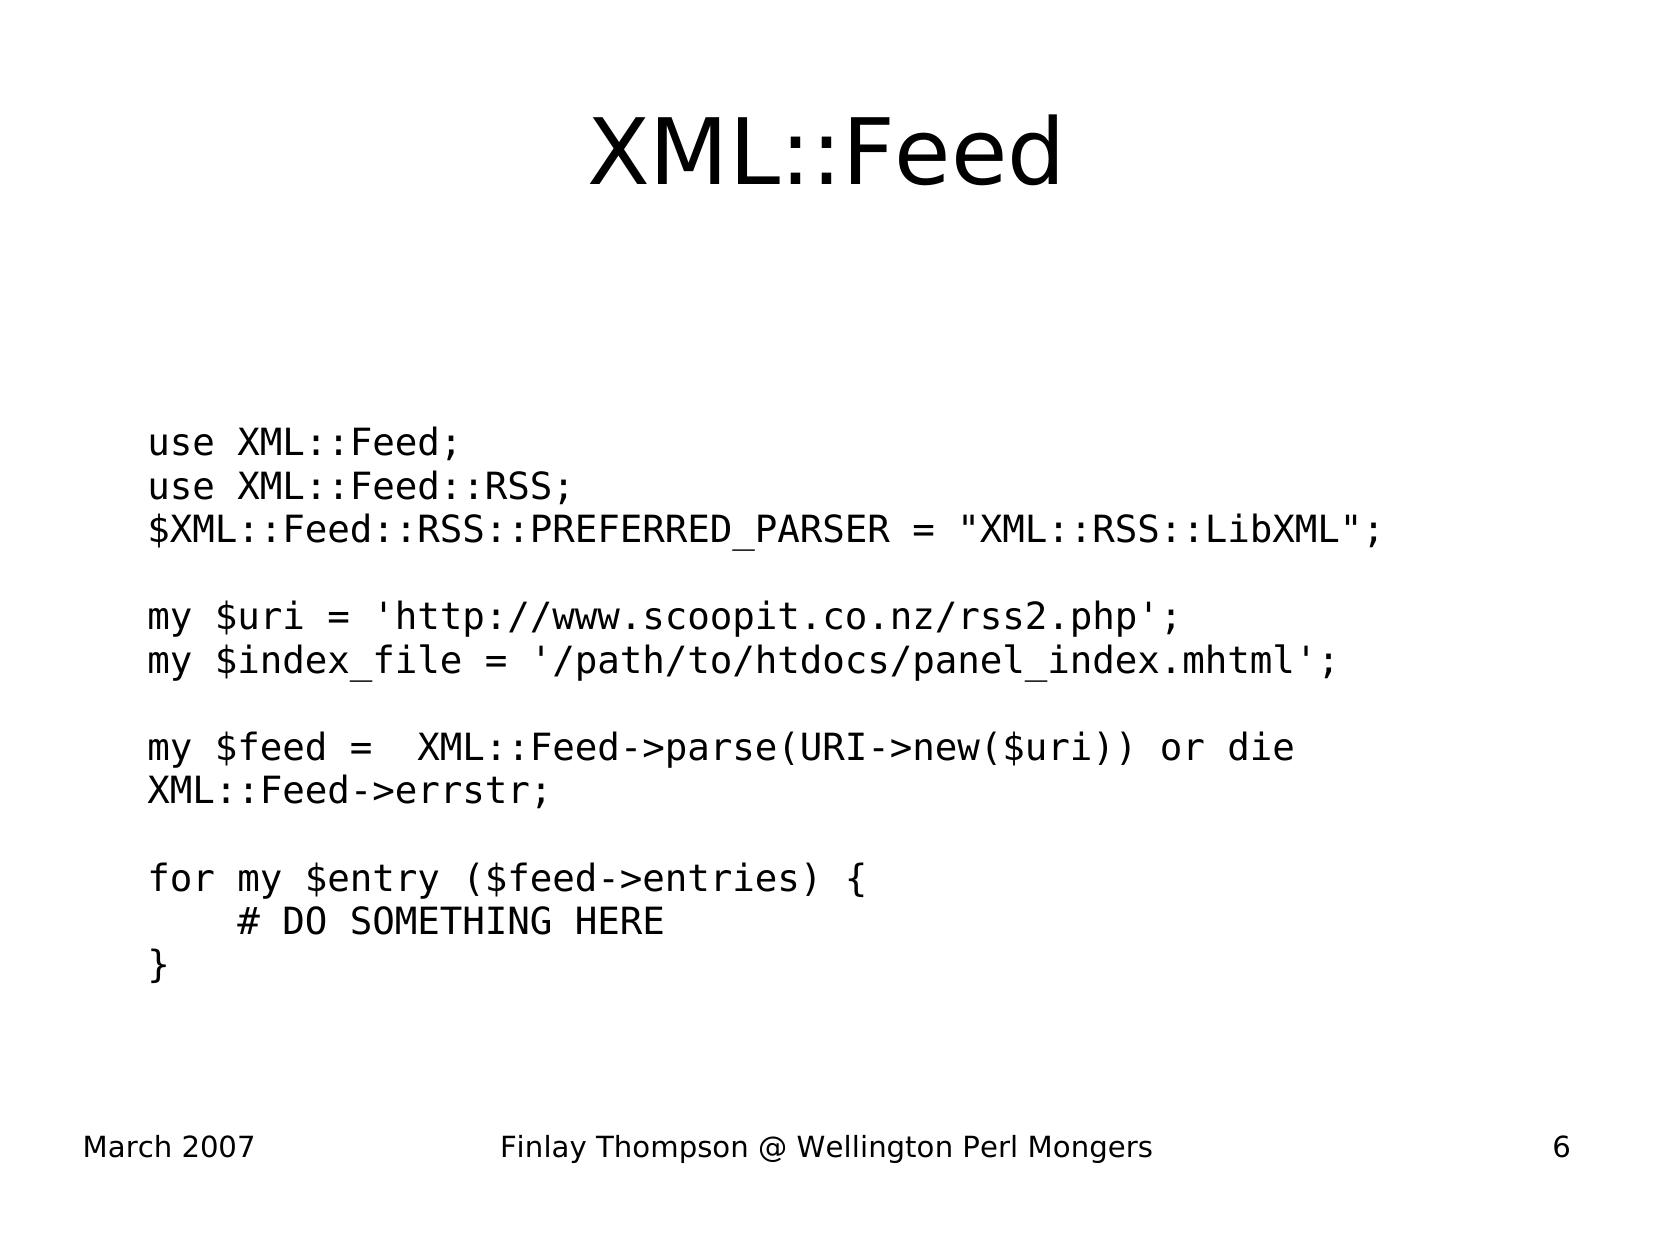

# XML::Feed
use XML::Feed;
use XML::Feed::RSS;
$XML::Feed::RSS::PREFERRED_PARSER = "XML::RSS::LibXML";
my $uri = 'http://www.scoopit.co.nz/rss2.php';
my $index_file = '/path/to/htdocs/panel_index.mhtml';
my $feed = XML::Feed->parse(URI->new($uri)) or die XML::Feed->errstr;
for my $entry ($feed->entries) {
 # DO SOMETHING HERE
}
March 2007
Finlay Thompson @ Wellington Perl Mongers
6